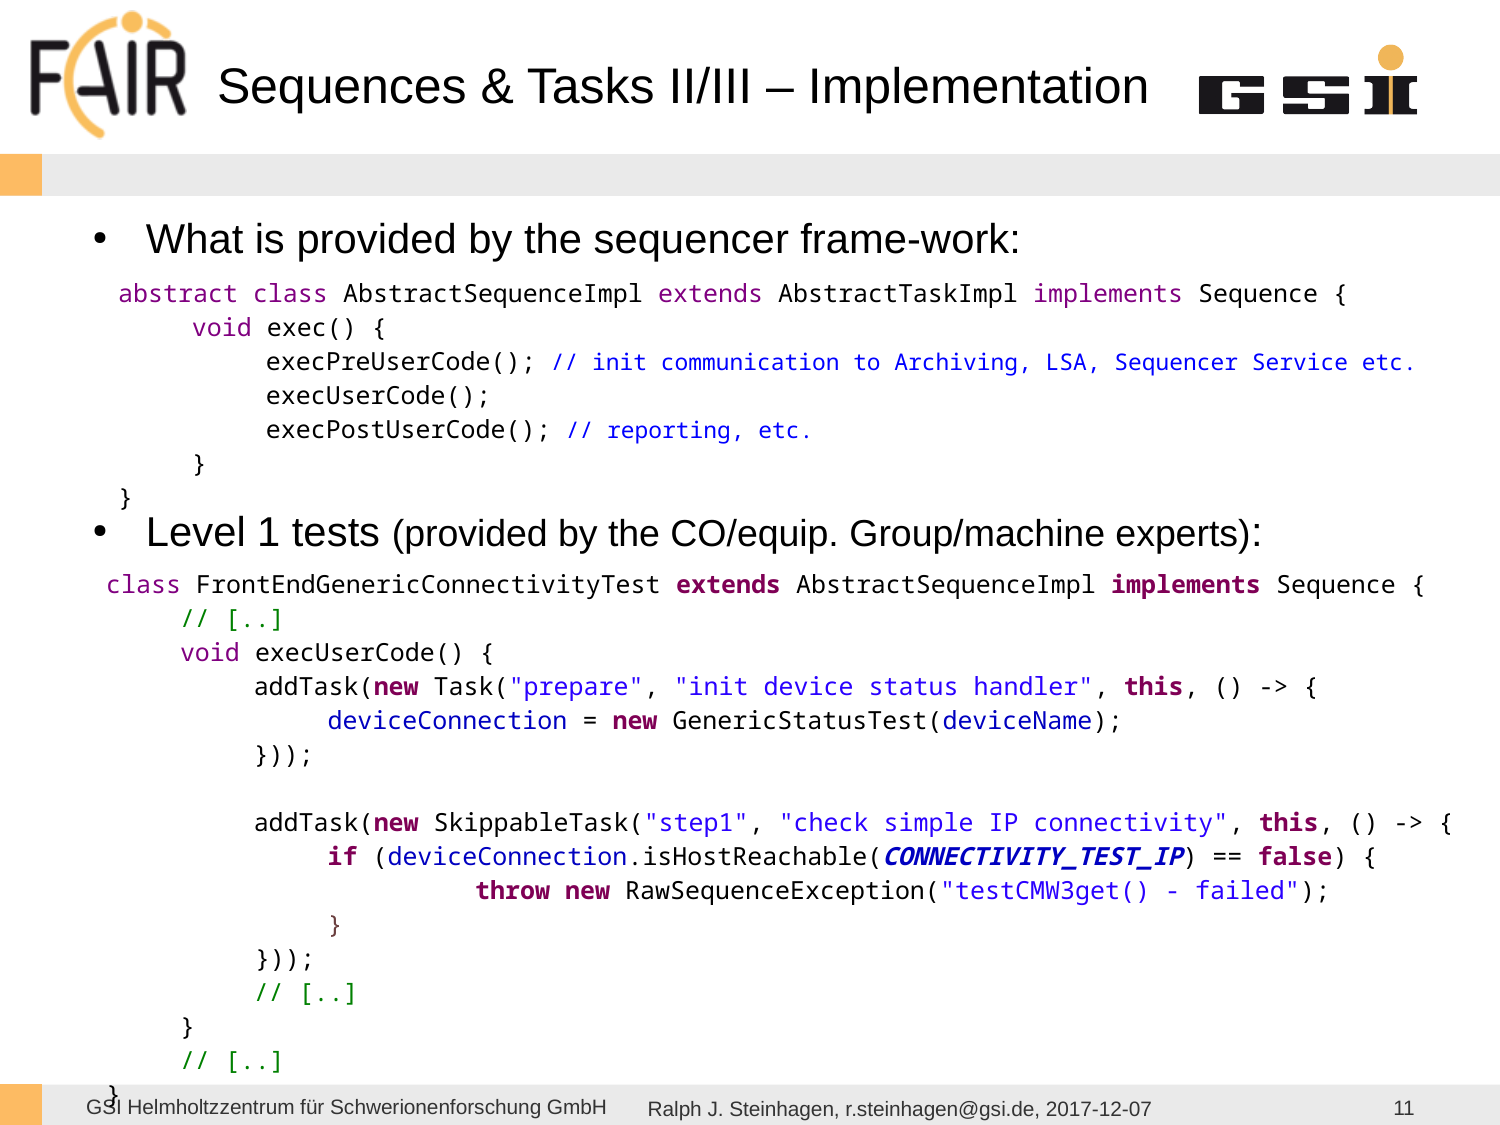

# Sequences & Tasks II/III – Implementation
What is provided by the sequencer frame-work:
Level 1 tests (provided by the CO/equip. Group/machine experts):
abstract class AbstractSequenceImpl extends AbstractTaskImpl implements Sequence {
	void exec() {
		execPreUserCode(); // init communication to Archiving, LSA, Sequencer Service etc.
		execUserCode();
		execPostUserCode(); // reporting, etc.
 	}
}
class FrontEndGenericConnectivityTest extends AbstractSequenceImpl implements Sequence {
	// [..]
	void execUserCode() {
		addTask(new Task("prepare", "init device status handler", this, () -> {
 	deviceConnection = new GenericStatusTest(deviceName);
		}));
		addTask(new SkippableTask("step1", "check simple IP connectivity", this, () -> {
 	if (deviceConnection.isHostReachable(CONNECTIVITY_TEST_IP) == false) {
 		throw new RawSequenceException("testCMW3get() - failed");
 	}
	 }));
		// [..]
	}
 	// [..]
}